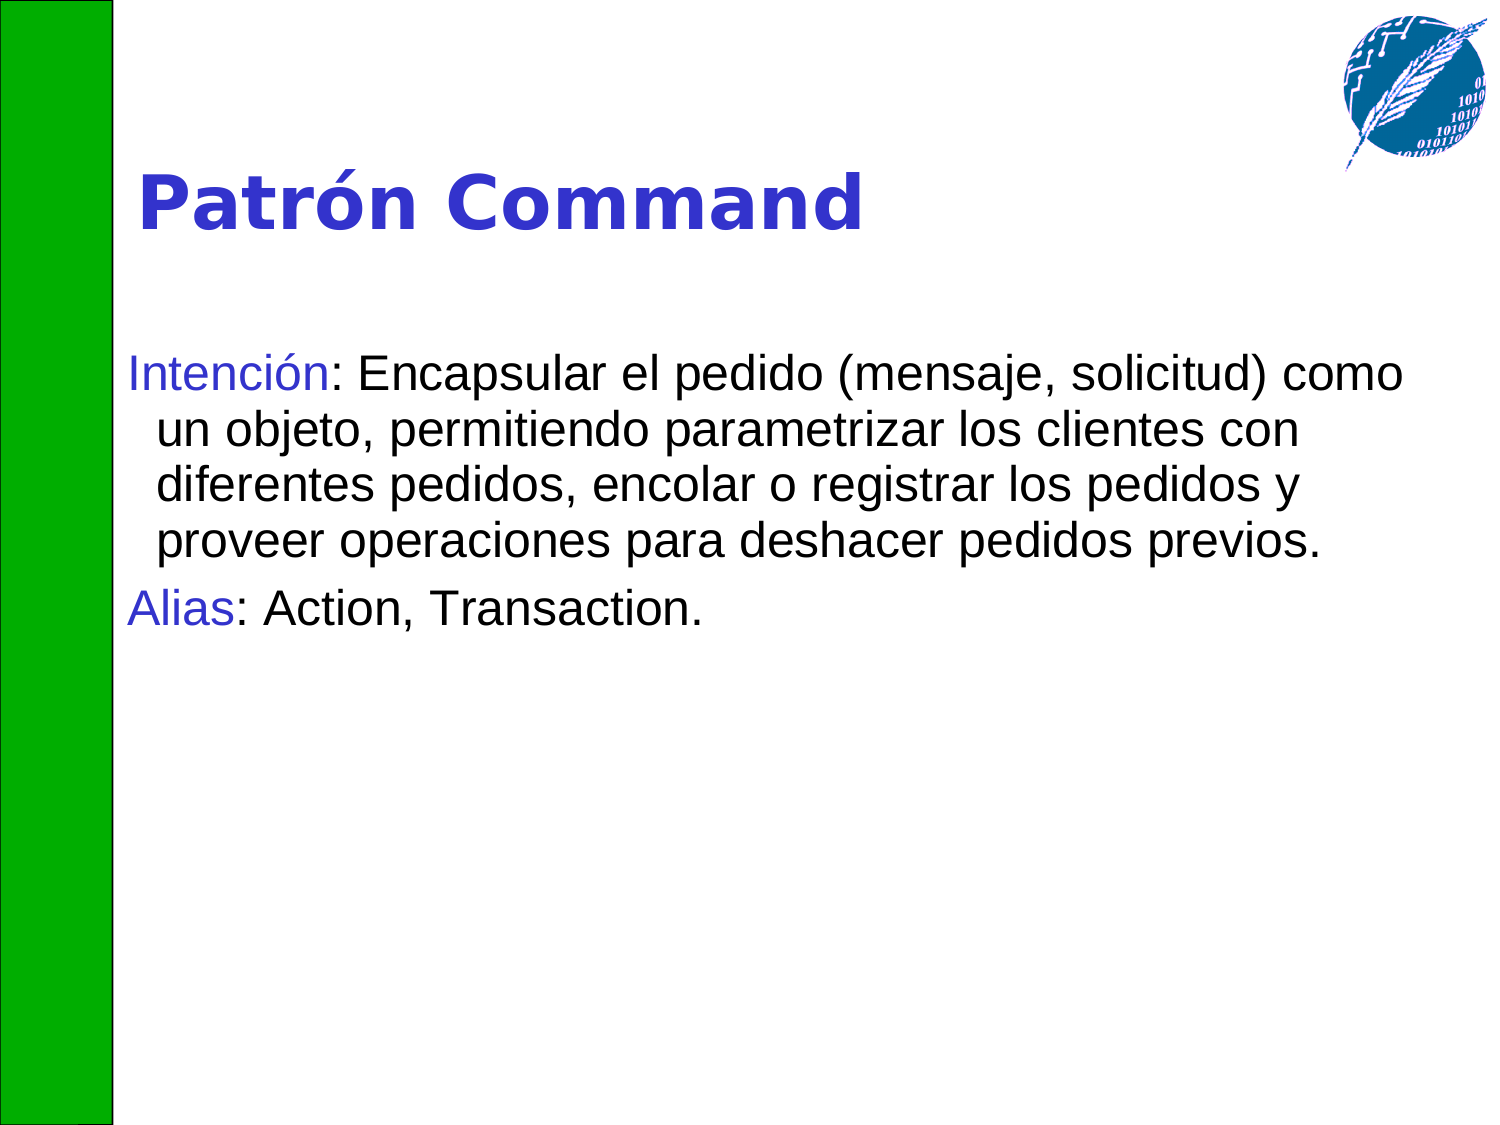

# Patrón Command
Intención: Encapsular el pedido (mensaje, solicitud) como un objeto, permitiendo parametrizar los clientes con diferentes pedidos, encolar o registrar los pedidos y proveer operaciones para deshacer pedidos previos.
Alias: Action, Transaction.